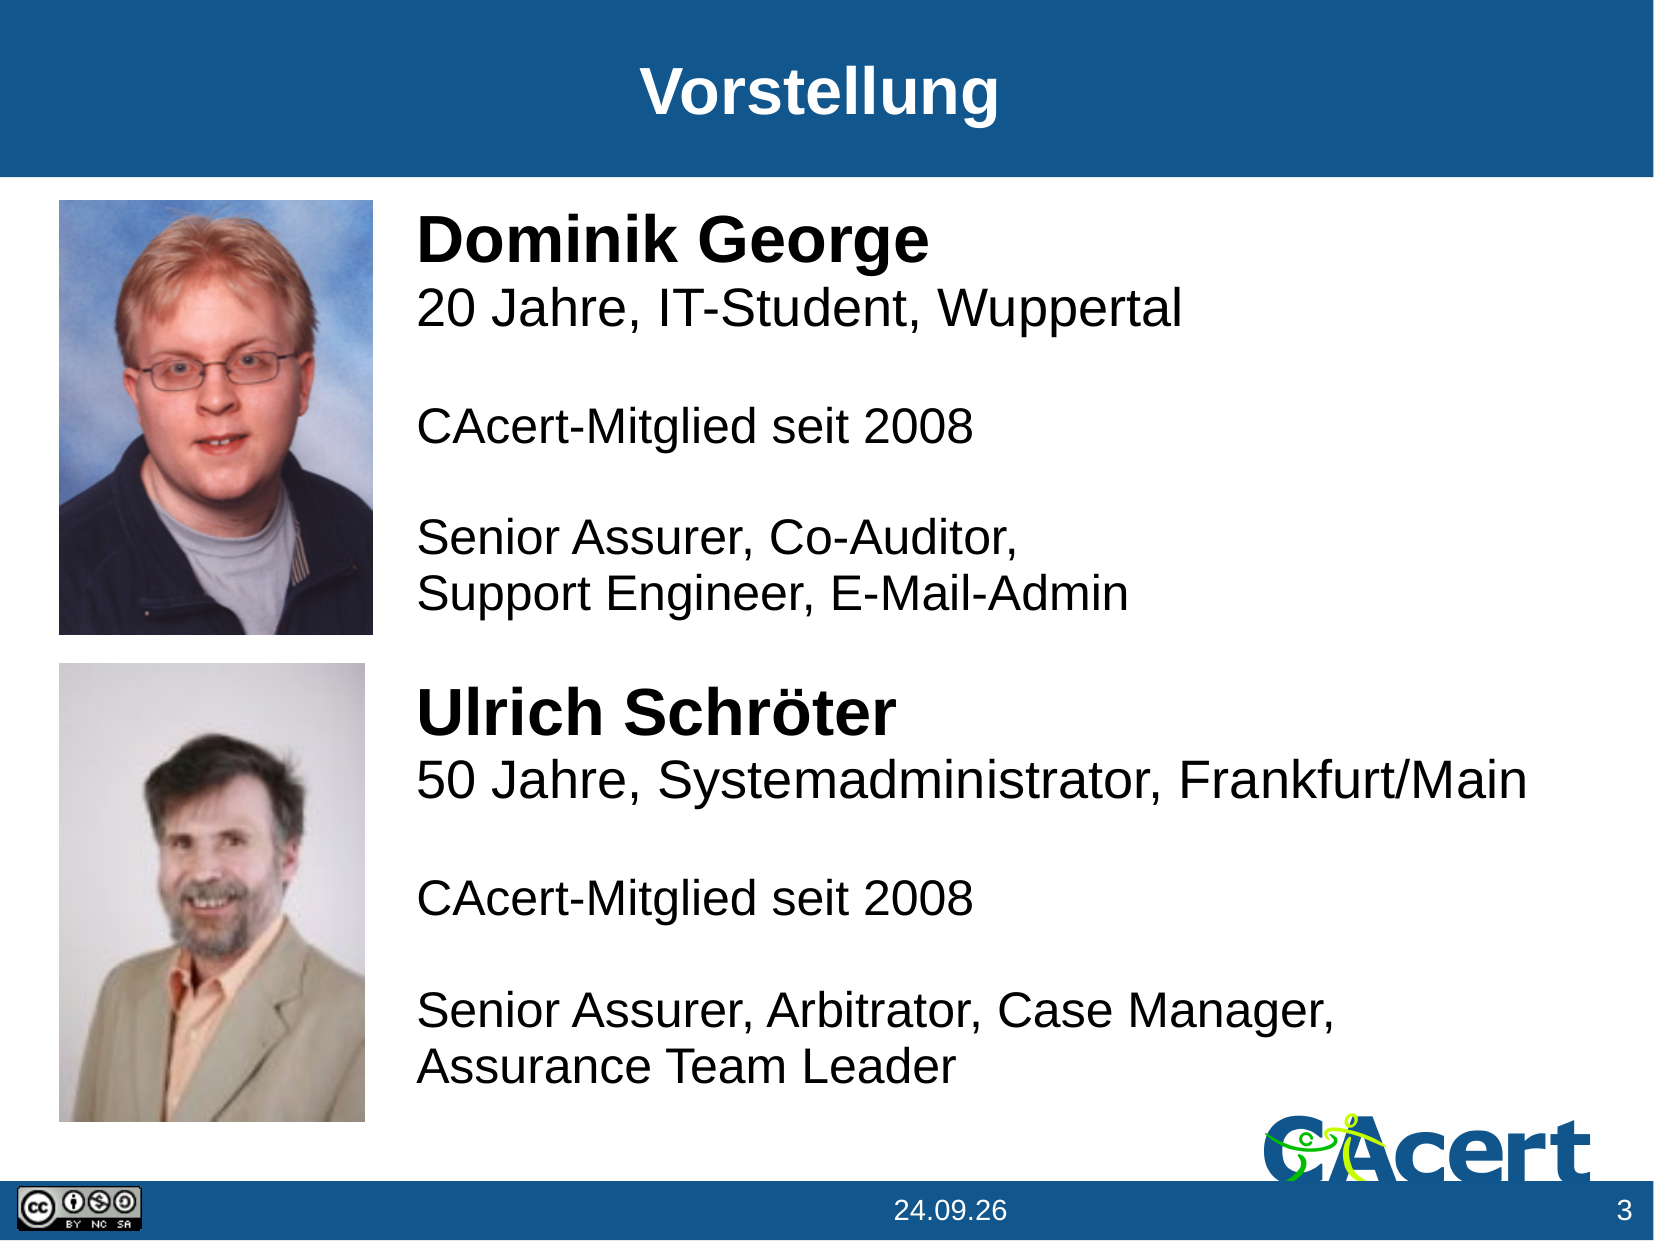

# Vorstellung
Dominik George
20 Jahre, IT-Student, Wuppertal
CAcert-Mitglied seit 2008
Senior Assurer, Co-Auditor,
Support Engineer, E-Mail-Admin
Ulrich Schröter
50 Jahre, Systemadministrator, Frankfurt/Main
CAcert-Mitglied seit 2008
Senior Assurer, Arbitrator, Case Manager,
Assurance Team Leader